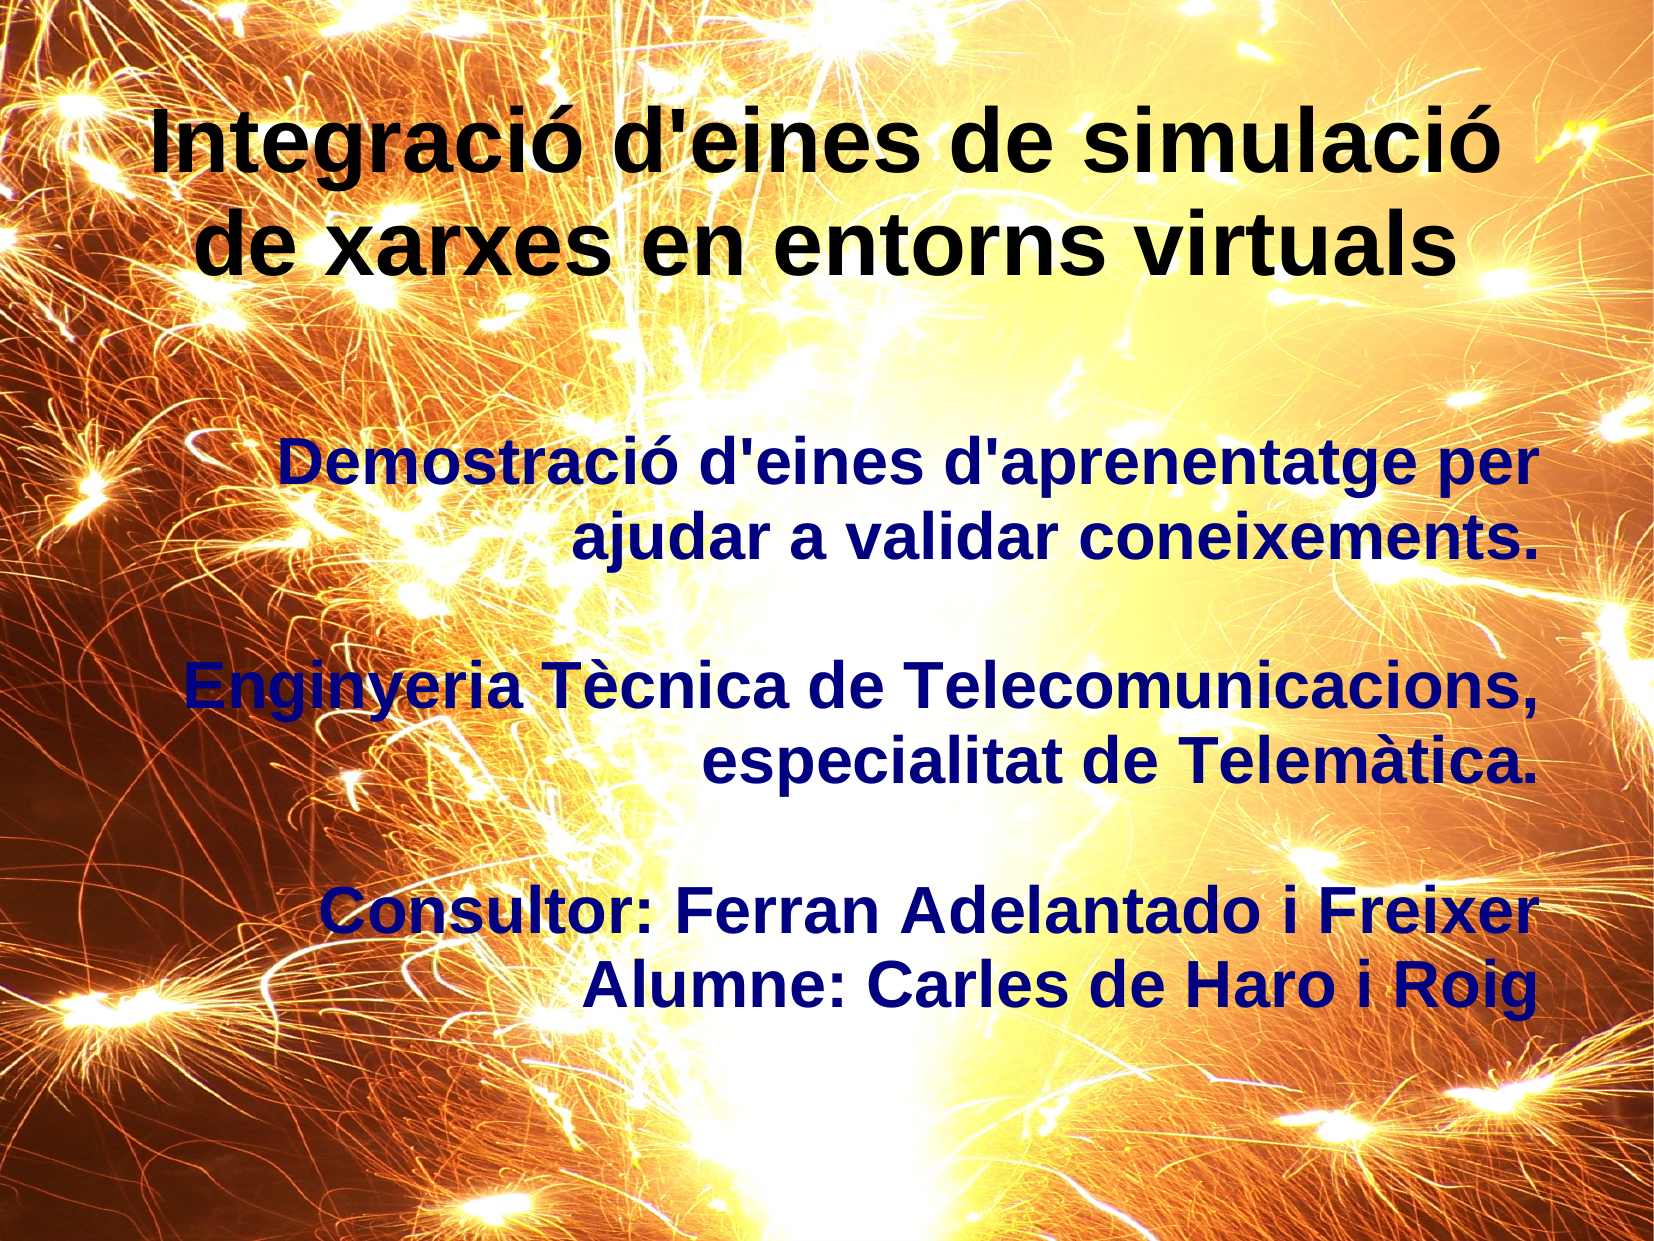

# Integració d'eines de simulació de xarxes en entorns virtuals
Demostració d'eines d'aprenentatge per ajudar a validar coneixements.
Enginyeria Tècnica de Telecomunicacions, especialitat de Telemàtica.
Consultor: Ferran Adelantado i Freixer
Alumne: Carles de Haro i Roig